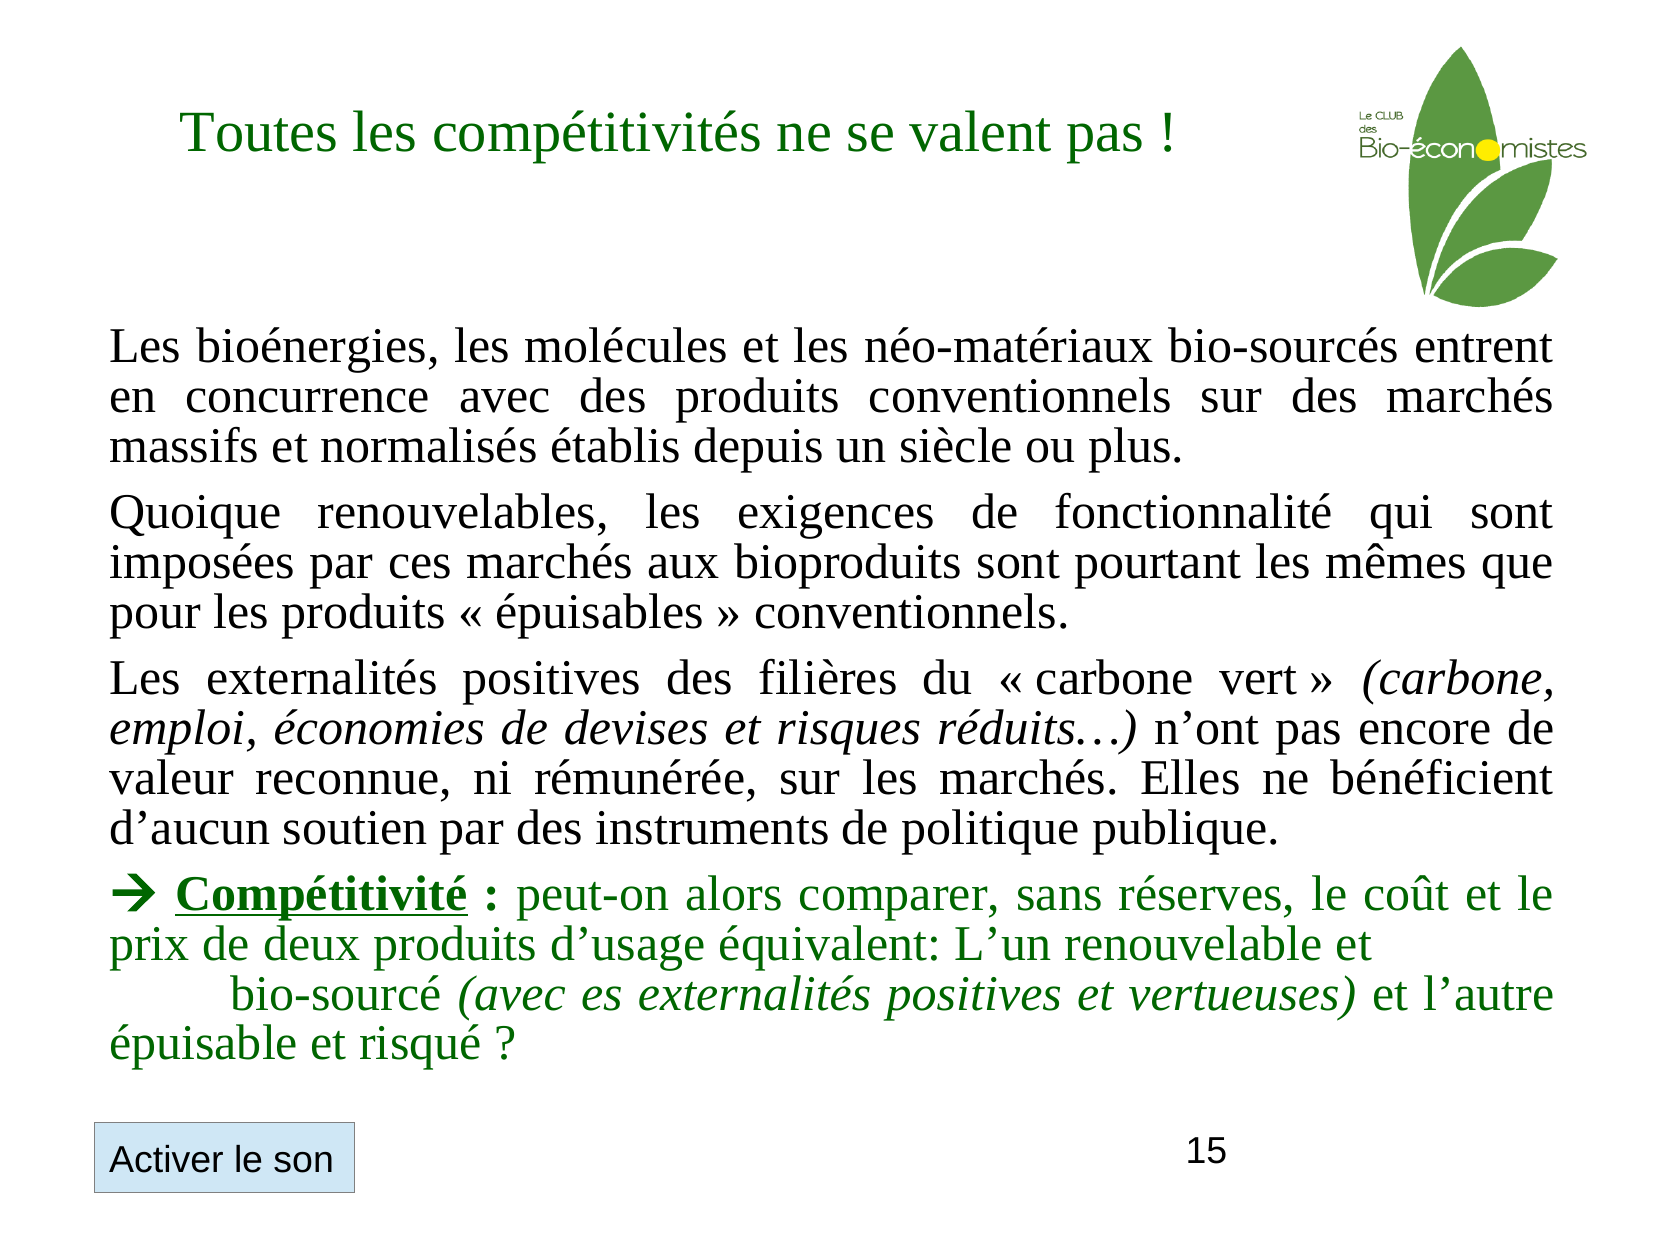

Toutes les compétitivités ne se valent pas !
Les bioénergies, les molécules et les néo-matériaux bio-sourcés entrent en concurrence avec des produits conventionnels sur des marchés massifs et normalisés établis depuis un siècle ou plus.
Quoique renouvelables, les exigences de fonctionnalité qui sont imposées par ces marchés aux bioproduits sont pourtant les mêmes que pour les produits « épuisables » conventionnels.
Les externalités positives des filières du « carbone vert » (carbone, emploi, économies de devises et risques réduits…) n’ont pas encore de valeur reconnue, ni rémunérée, sur les marchés. Elles ne bénéficient d’aucun soutien par des instruments de politique publique.
 Compétitivité : peut-on alors comparer, sans réserves, le coût et le prix de deux produits d’usage équivalent: L’un renouvelable et bio-sourcé (avec es externalités positives et vertueuses) et l’autre épuisable et risqué ?
Activer le son